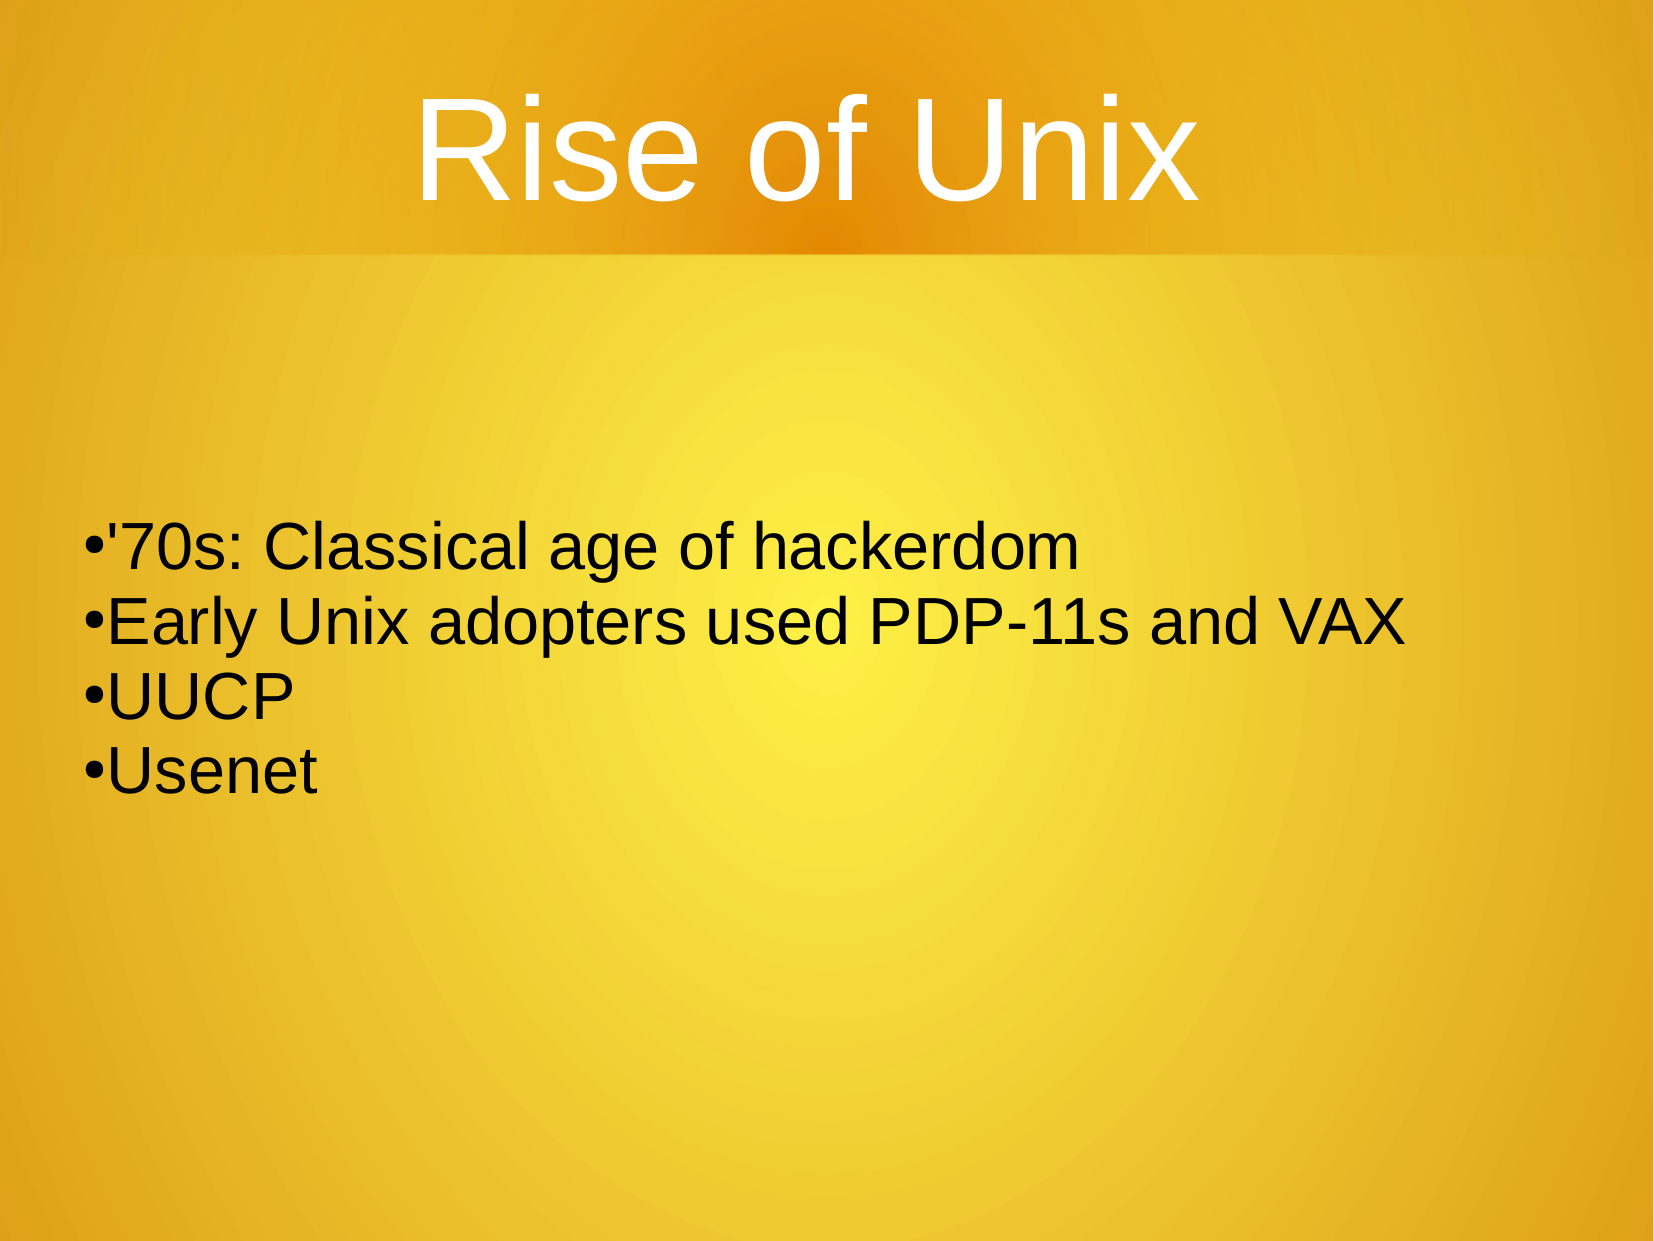

# Rise of Unix
'70s: Classical age of hackerdom
Early Unix adopters used PDP-11s and VAX
UUCP
Usenet